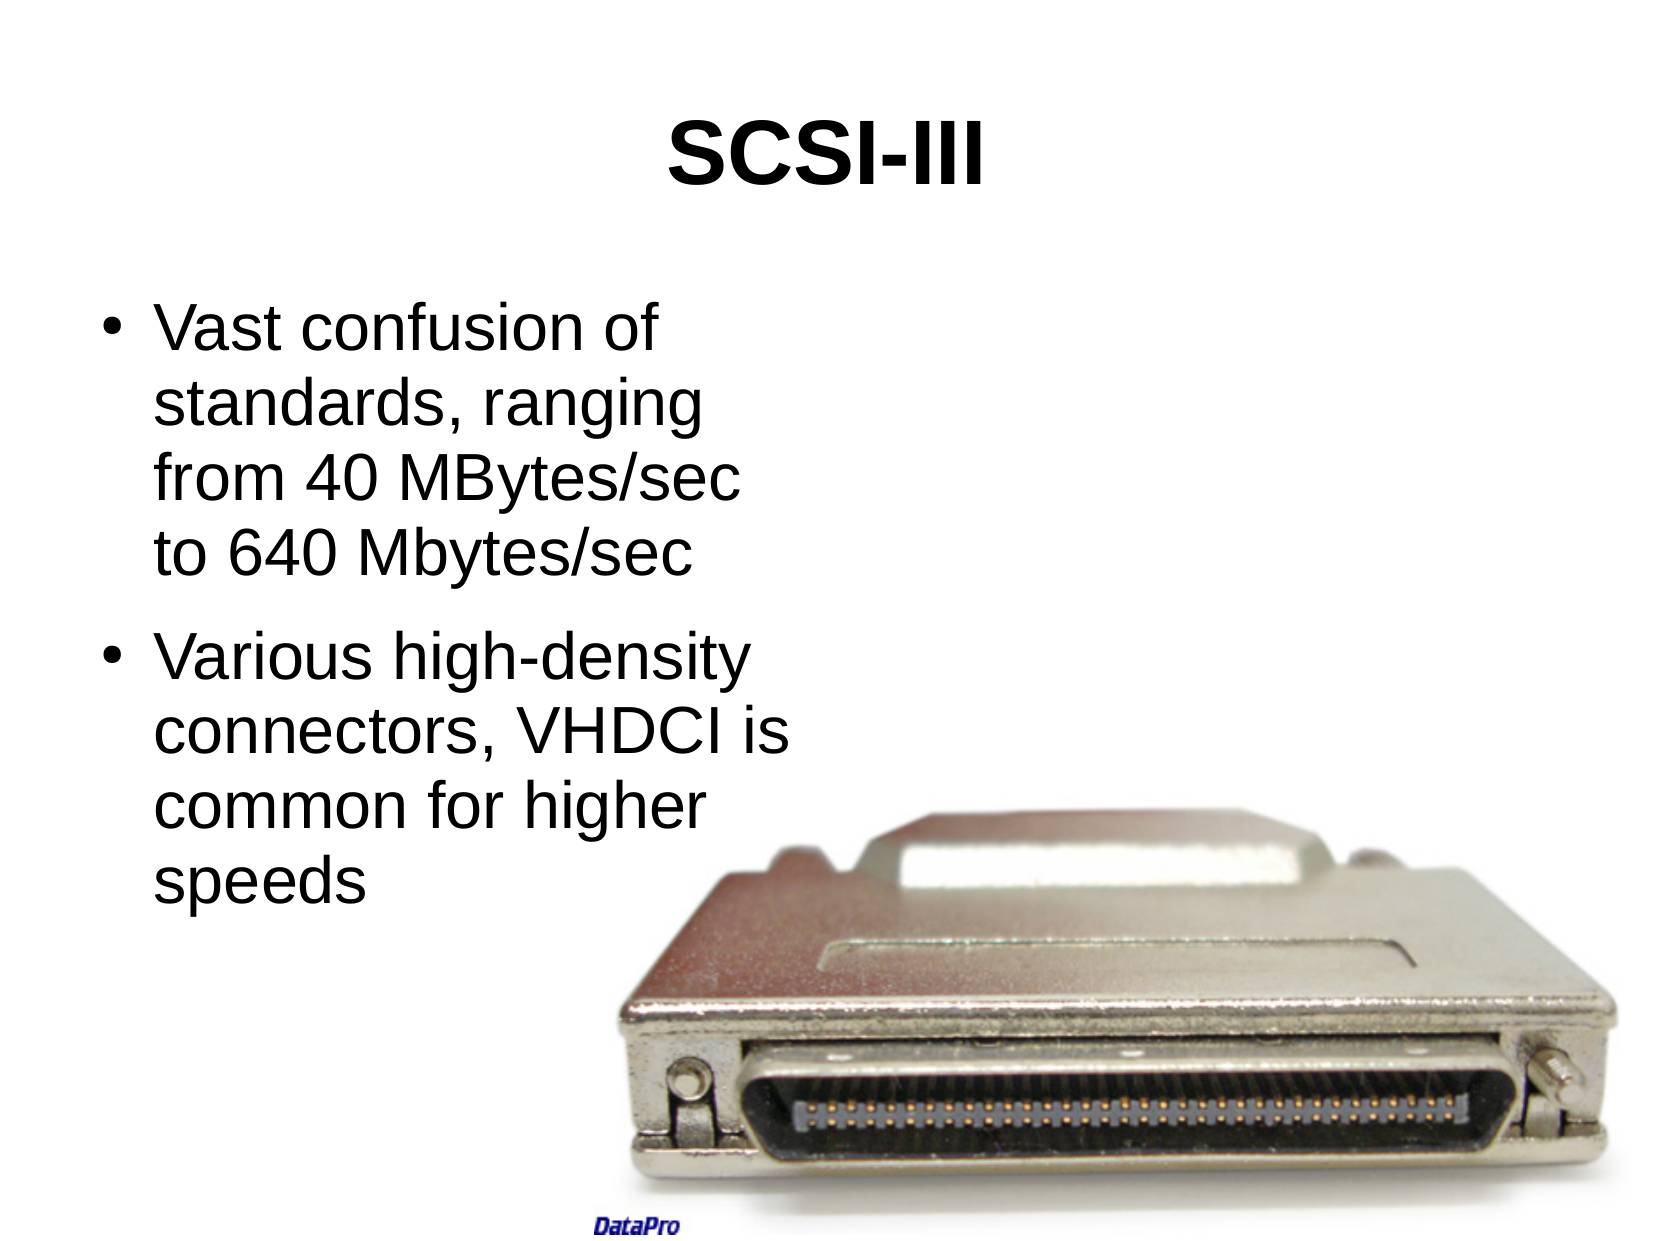

# SCSI-III
Vast confusion of standards, ranging from 40 MBytes/sec to 640 Mbytes/sec
Various high-density connectors, VHDCI is common for higher speeds